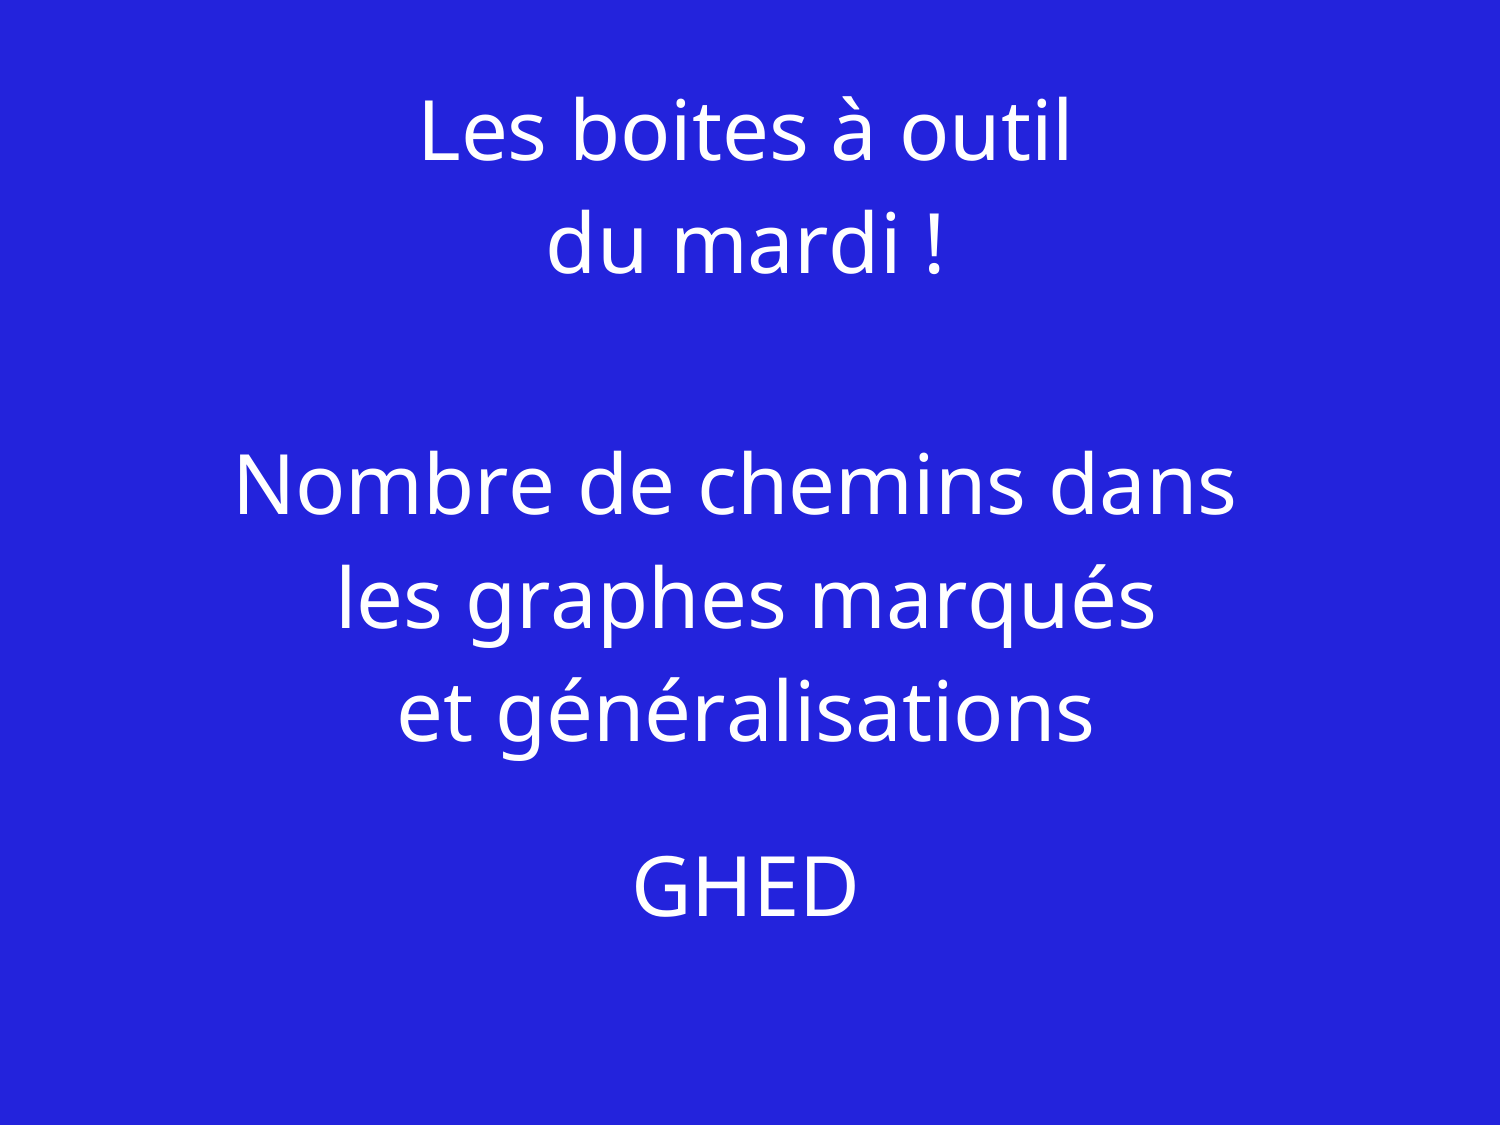

Les boites à outil
du mardi !
Nombre de chemins dans
les graphes marqués
et généralisations
GHED